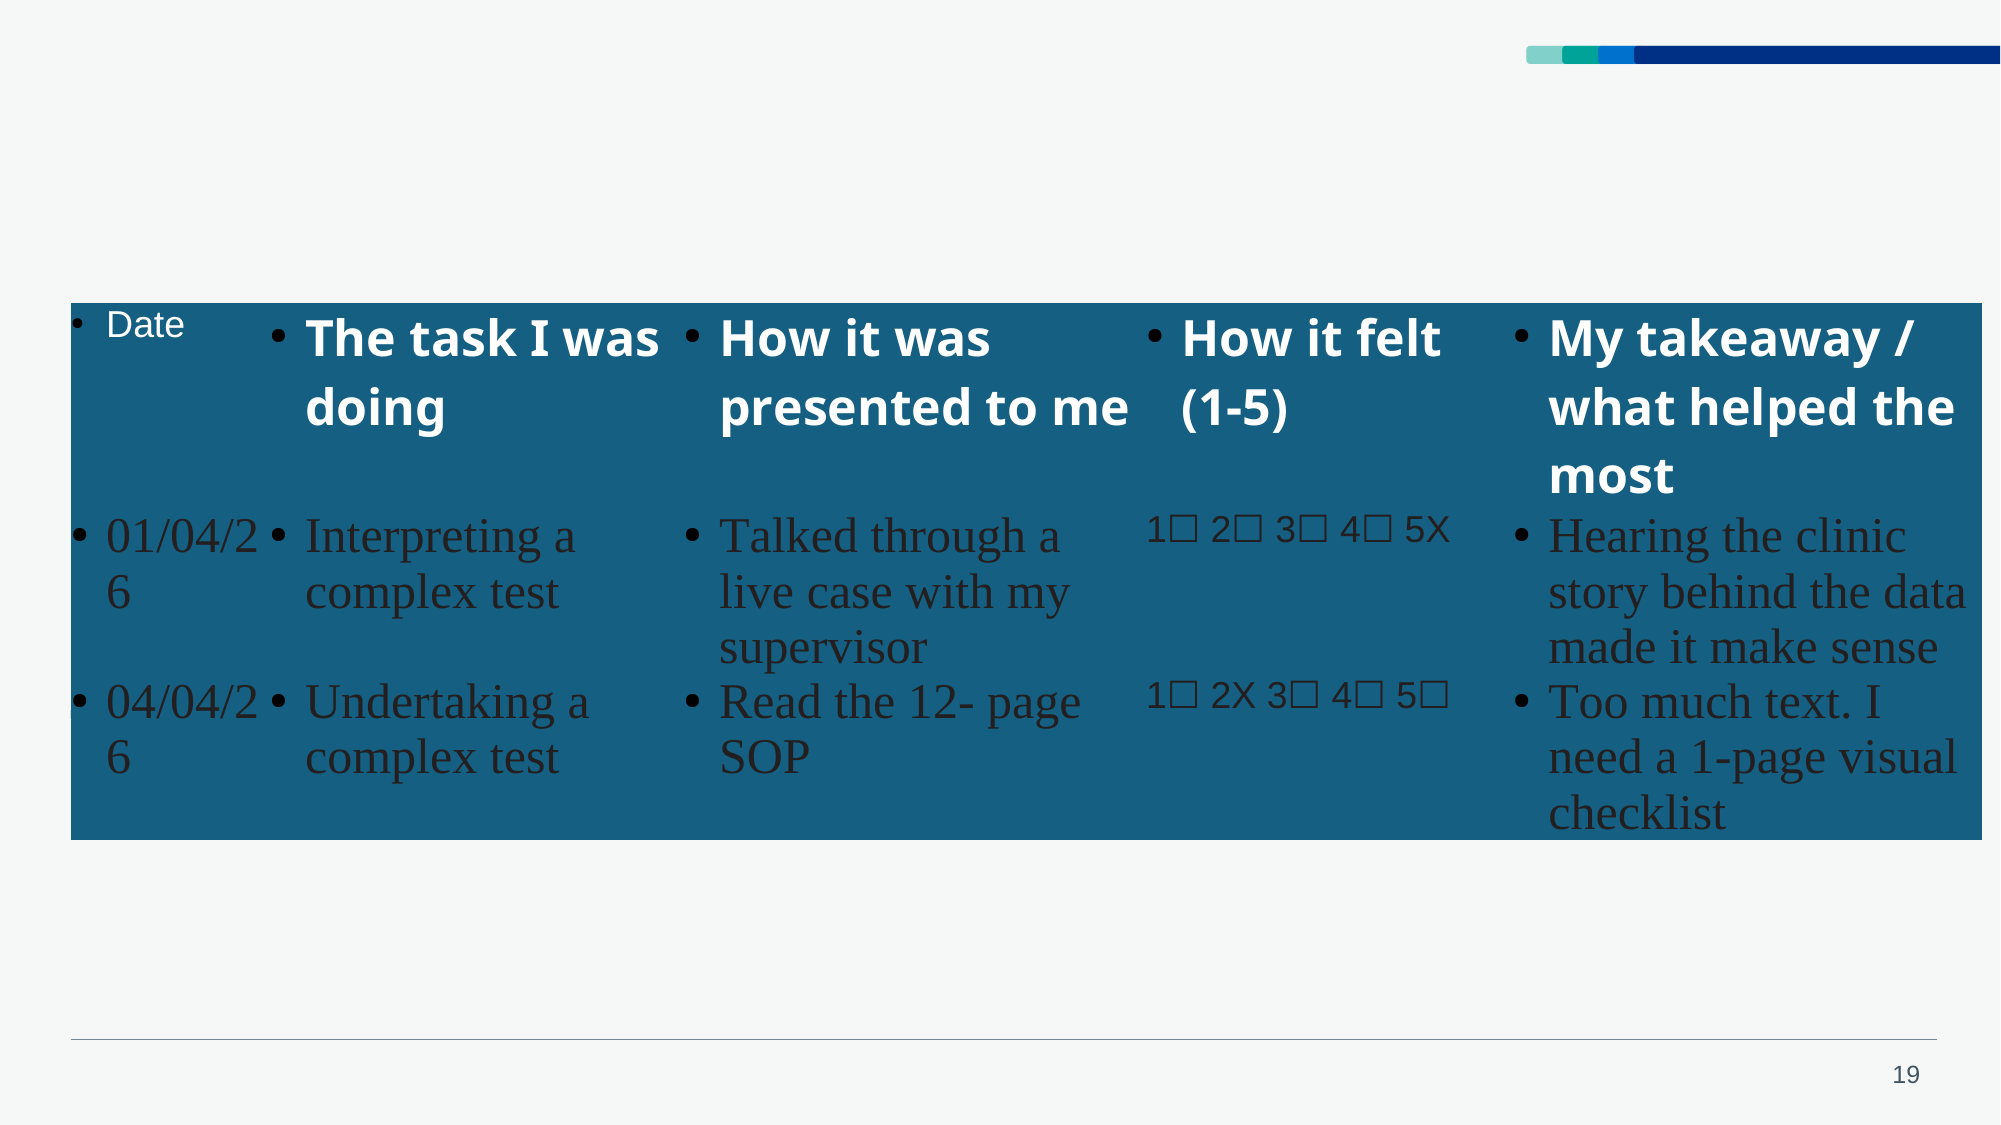

| Date | The task I was doing | How it was presented to me | How it felt (1-5) | My takeaway / what helped the most |
| --- | --- | --- | --- | --- |
| 01/04/26 | Interpreting a complex test | Talked through a live case with my supervisor | 1☐ 2☐ 3☐ 4☐ 5X | Hearing the clinic story behind the data made it make sense |
| 04/04/26 | Undertaking a complex test | Read the 12- page SOP | 1☐ 2X 3☐ 4☐ 5☐ | Too much text. I need a 1-page visual checklist |
# Tracking matrix